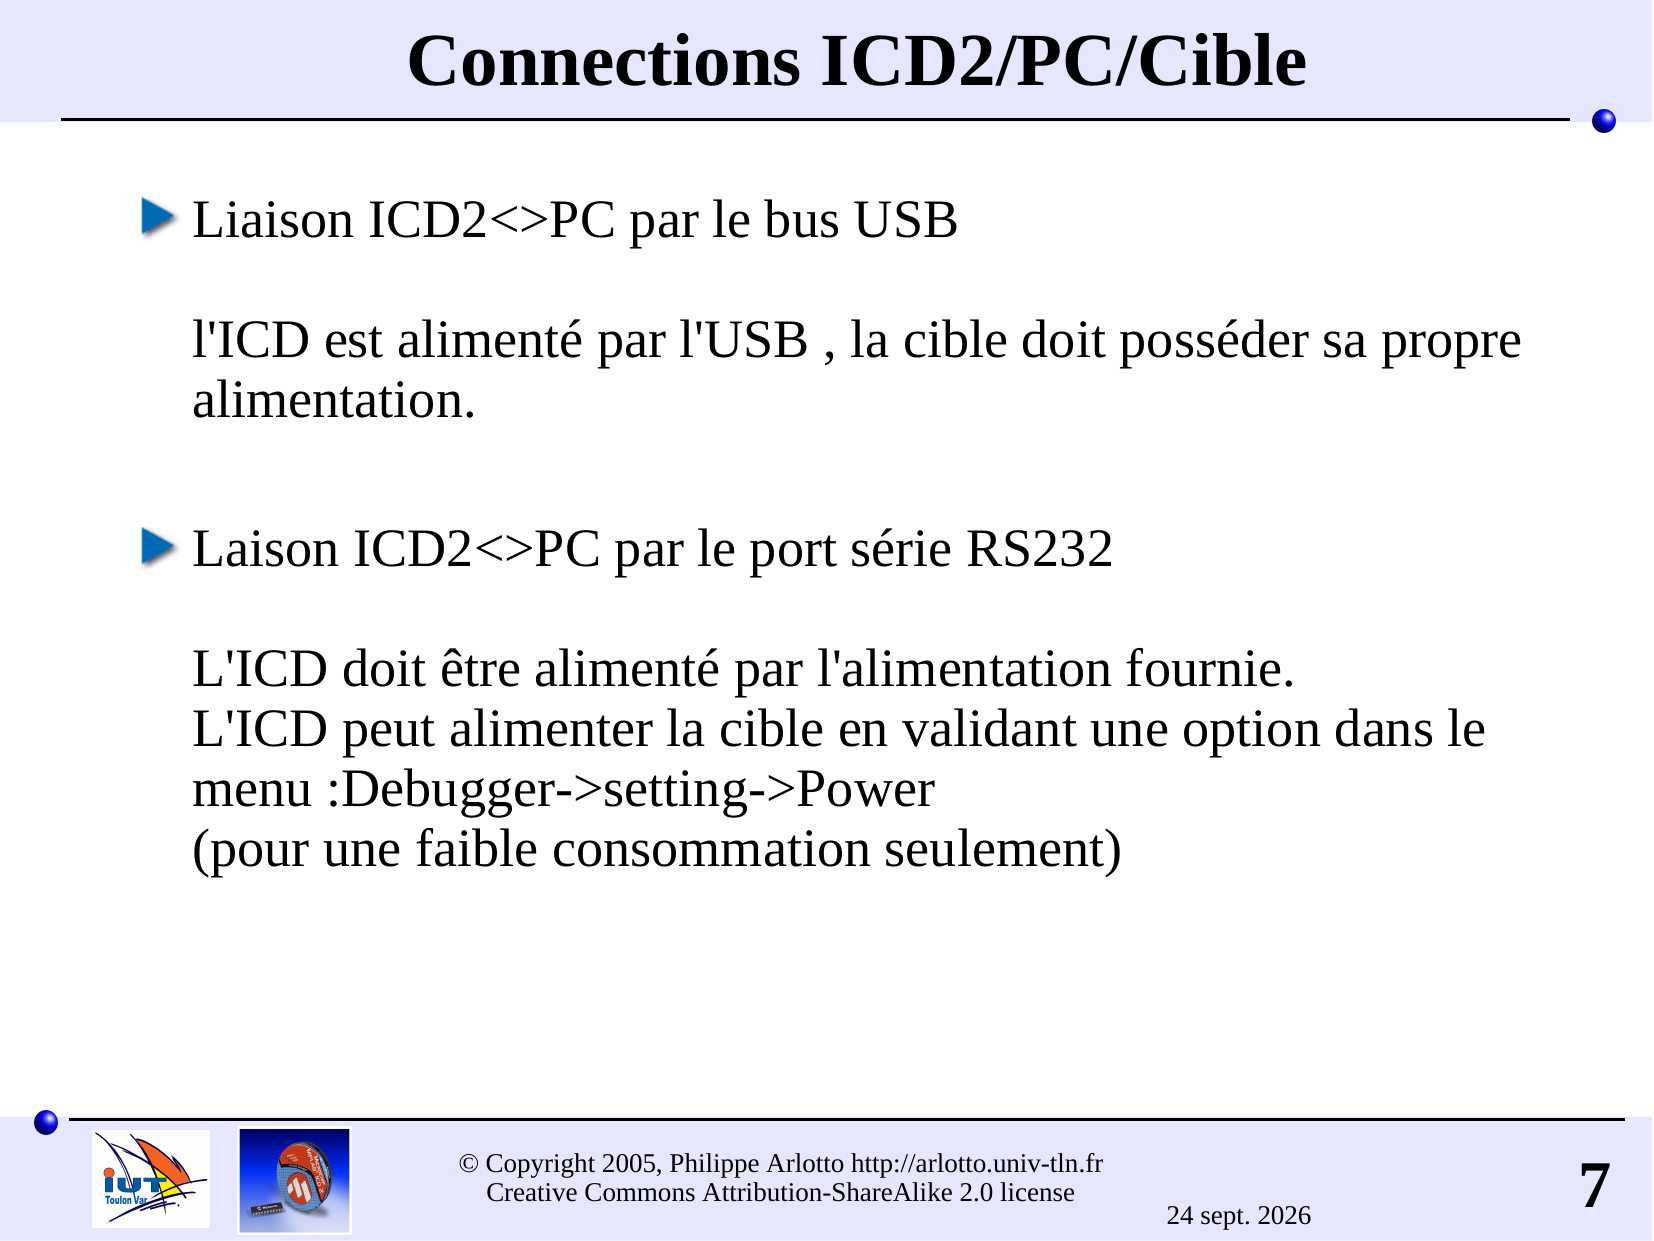

# Connections ICD2/PC/Cible
Liaison ICD2<>PC par le bus USB
l'ICD est alimenté par l'USB , la cible doit posséder sa propre alimentation.
Laison ICD2<>PC par le port série RS232
L'ICD doit être alimenté par l'alimentation fournie.
L'ICD peut alimenter la cible en validant une option dans le
menu :Debugger->setting->Power
(pour une faible consommation seulement)